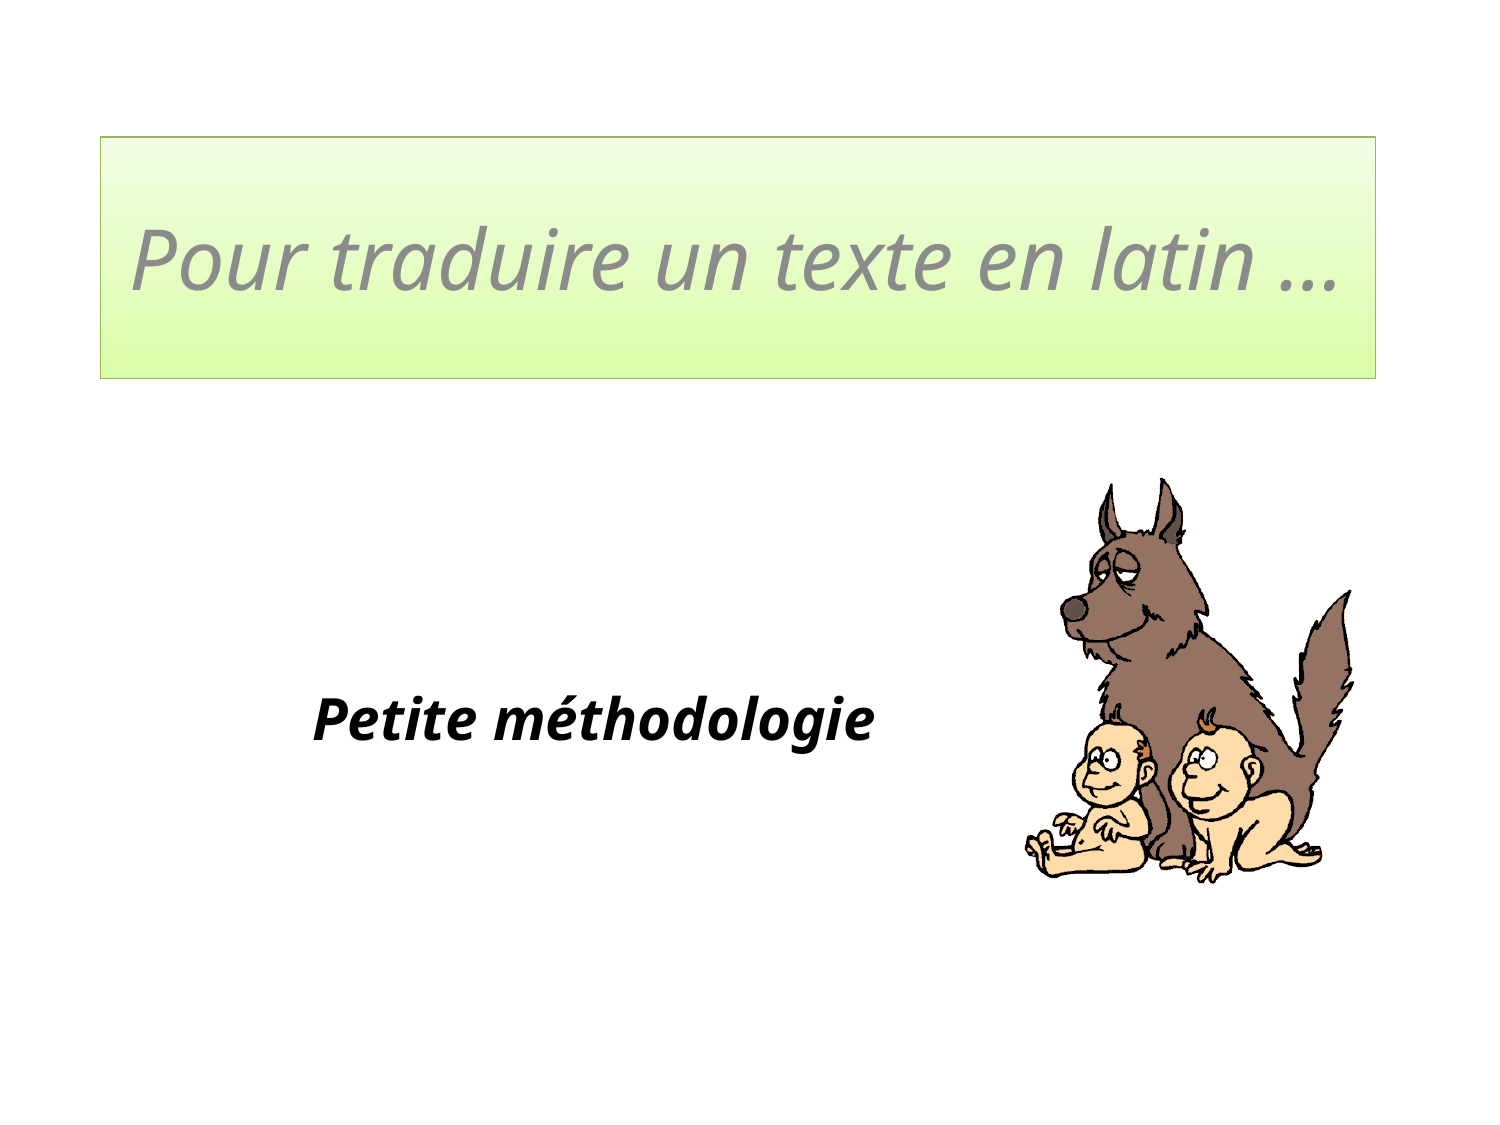

# Pour traduire un texte en latin …
Petite méthodologie